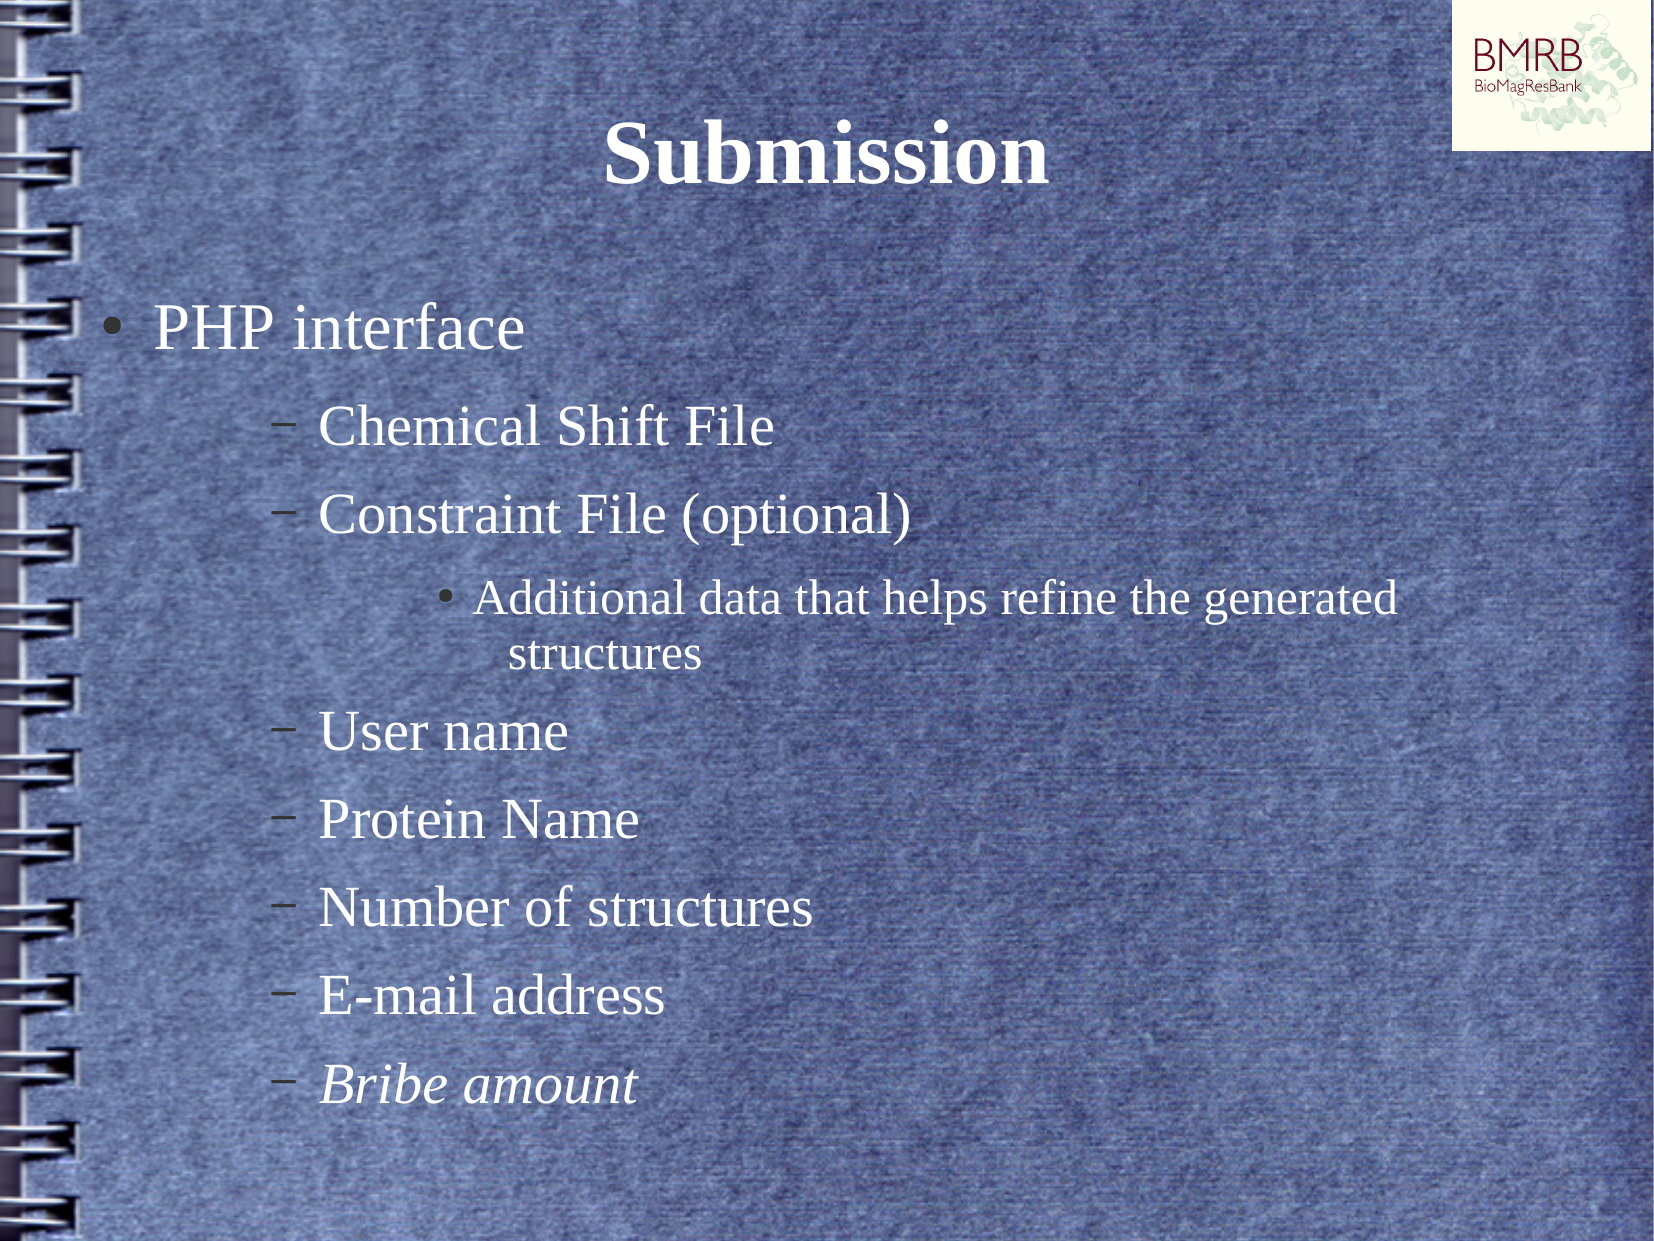

# Submission
PHP interface
Chemical Shift File
Constraint File (optional)
Additional data that helps refine the generated structures
User name
Protein Name
Number of structures
E-mail address
Bribe amount